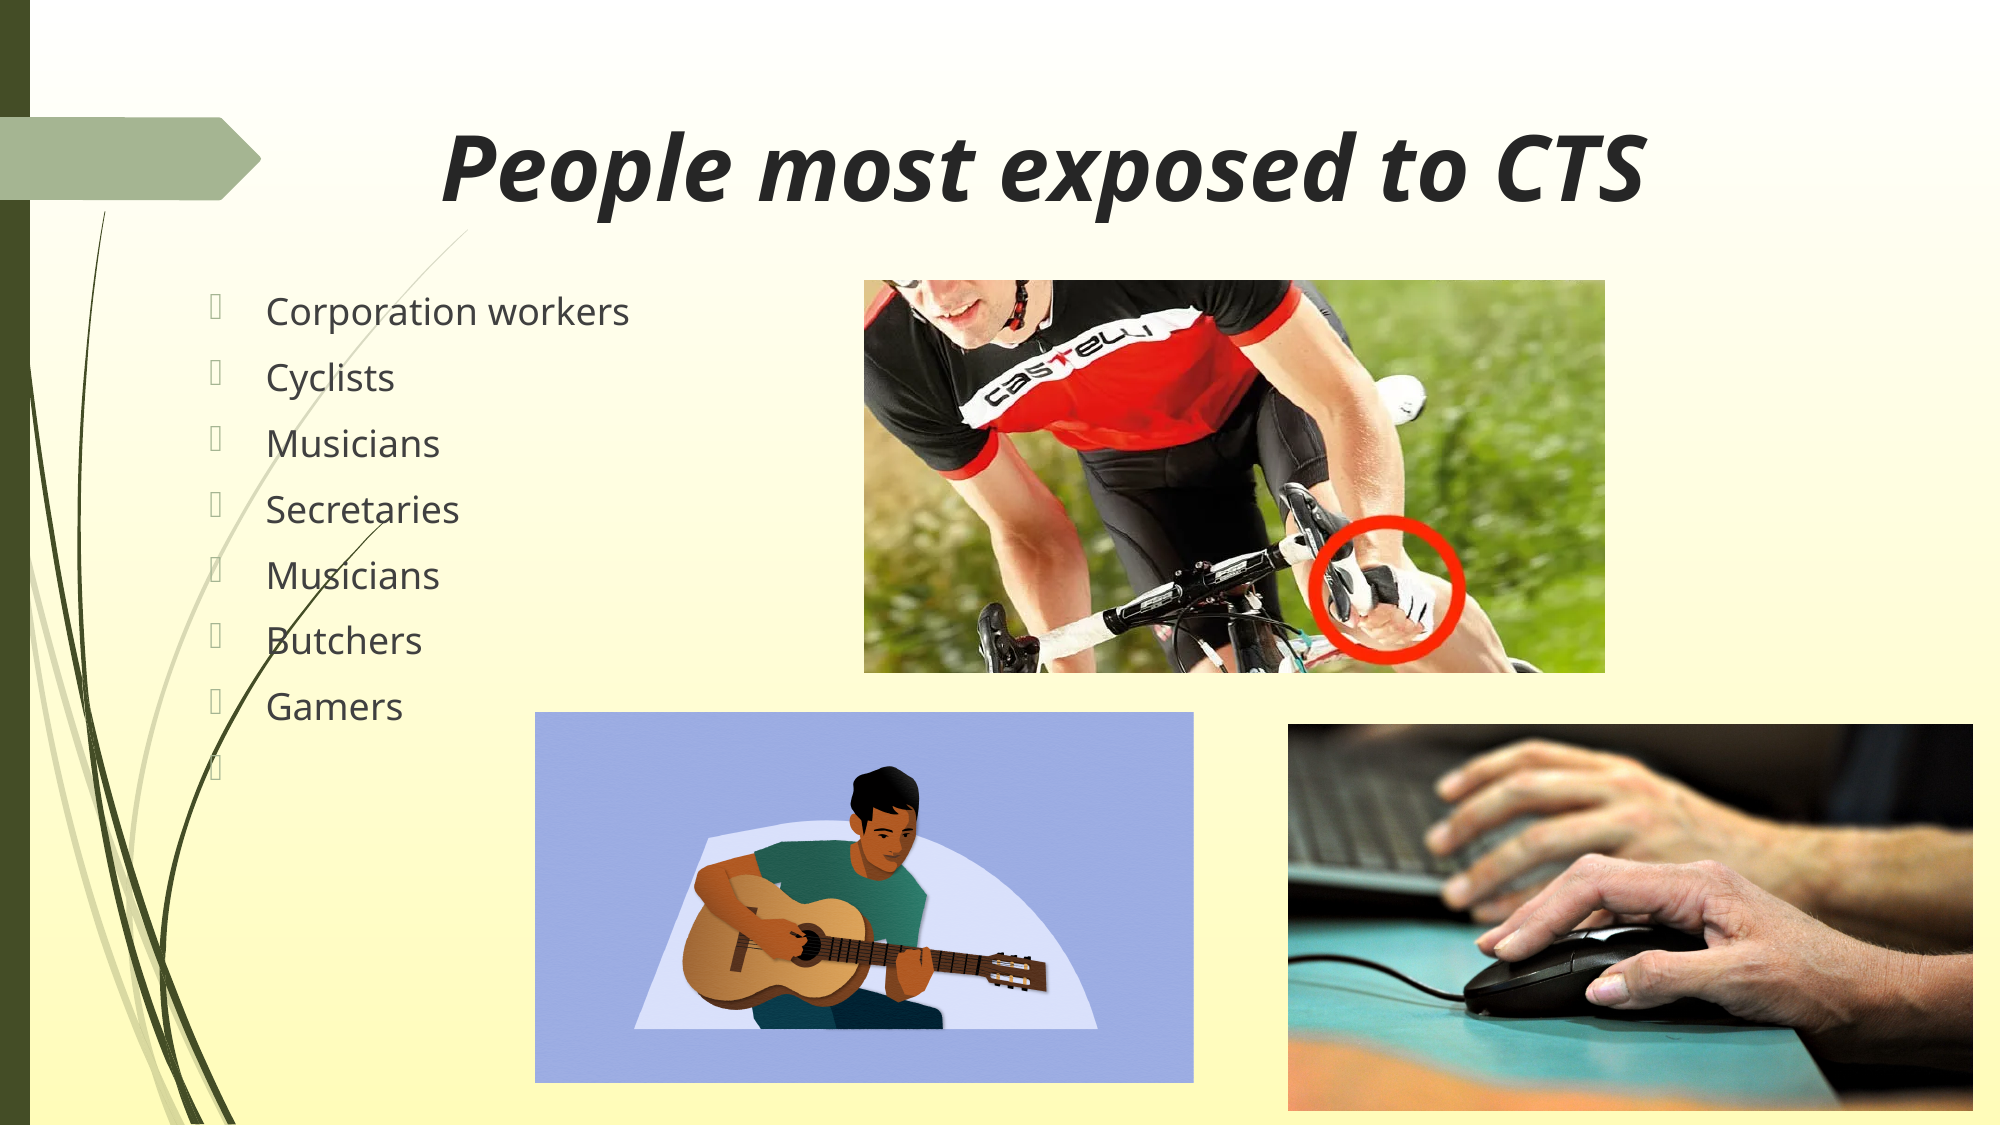

# People most exposed to CTS
Corporation workers
Cyclists
Musicians
Secretaries
Musicians
Butchers
Gamers